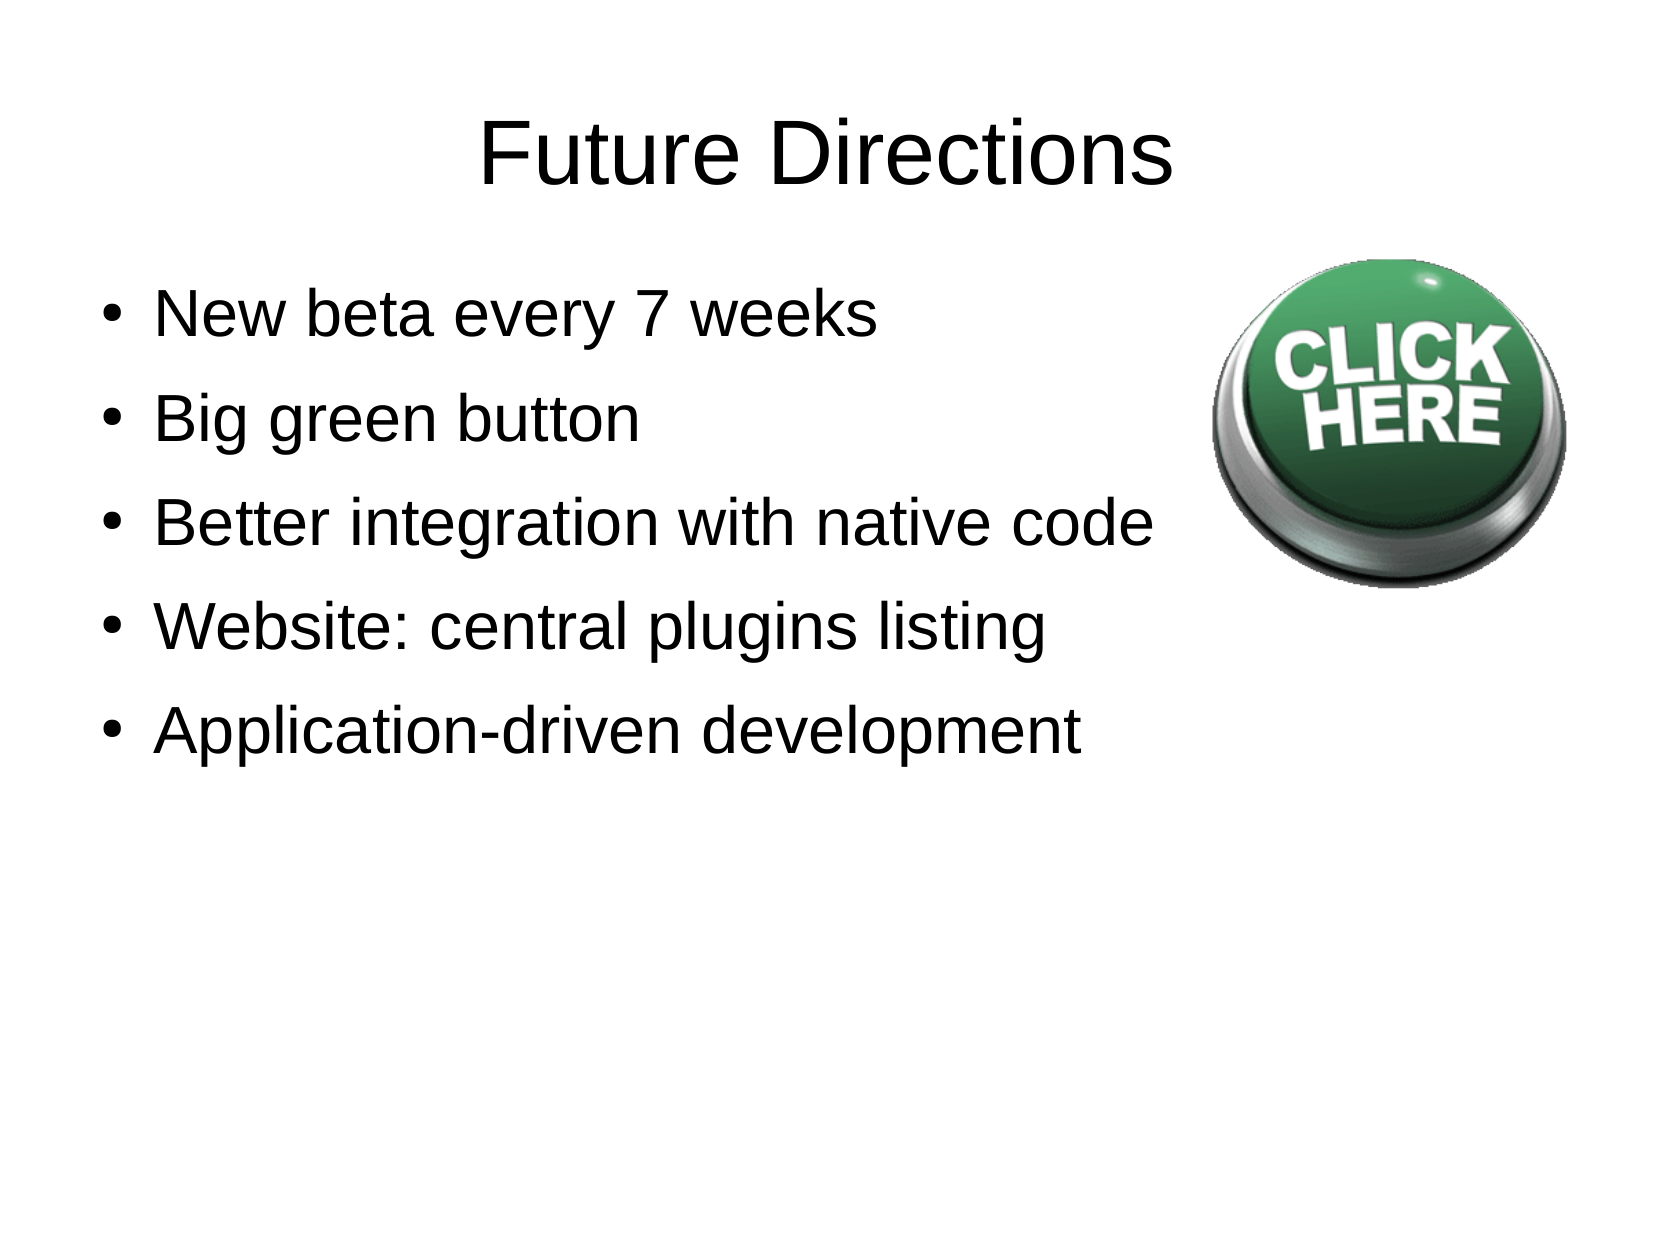

# Future Directions
New beta every 7 weeks
Big green button
Better integration with native code
Website: central plugins listing
Application-driven development